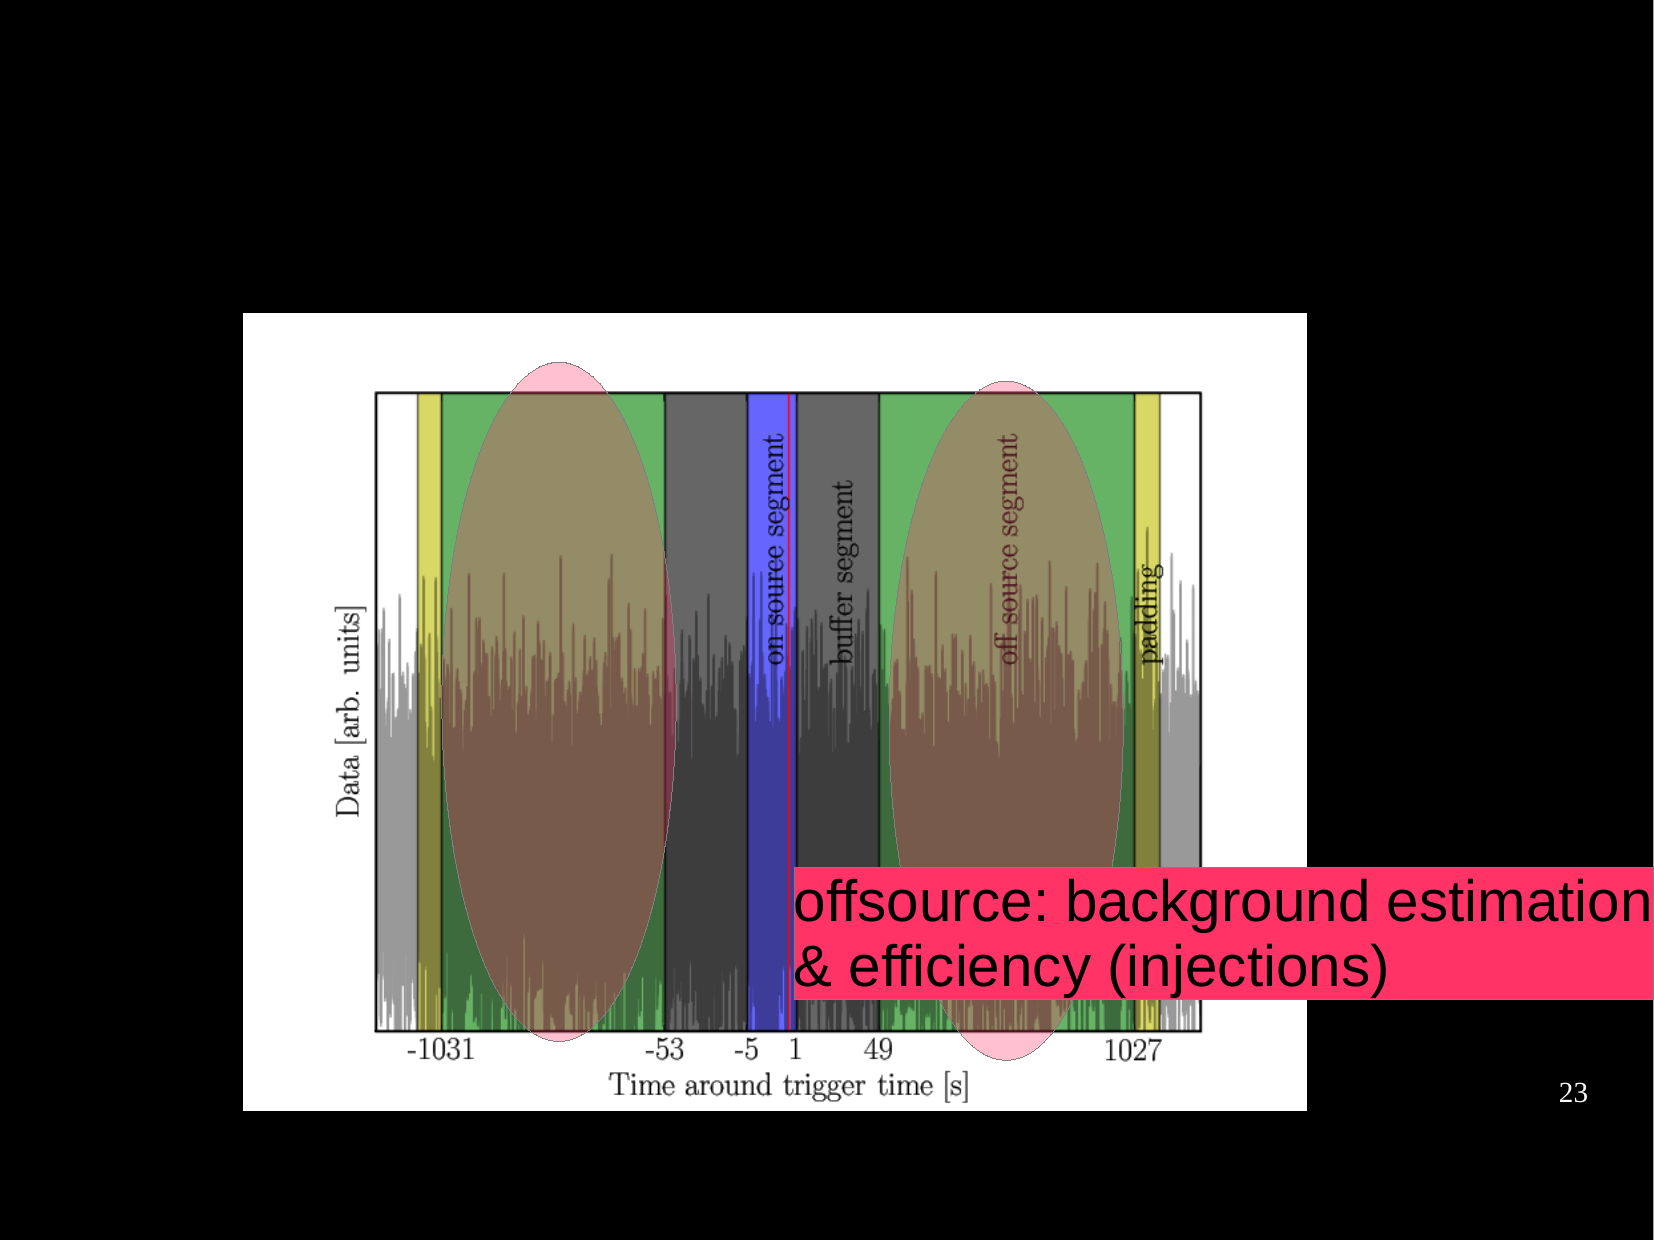

offsource: background estimation
& efficiency (injections)
23